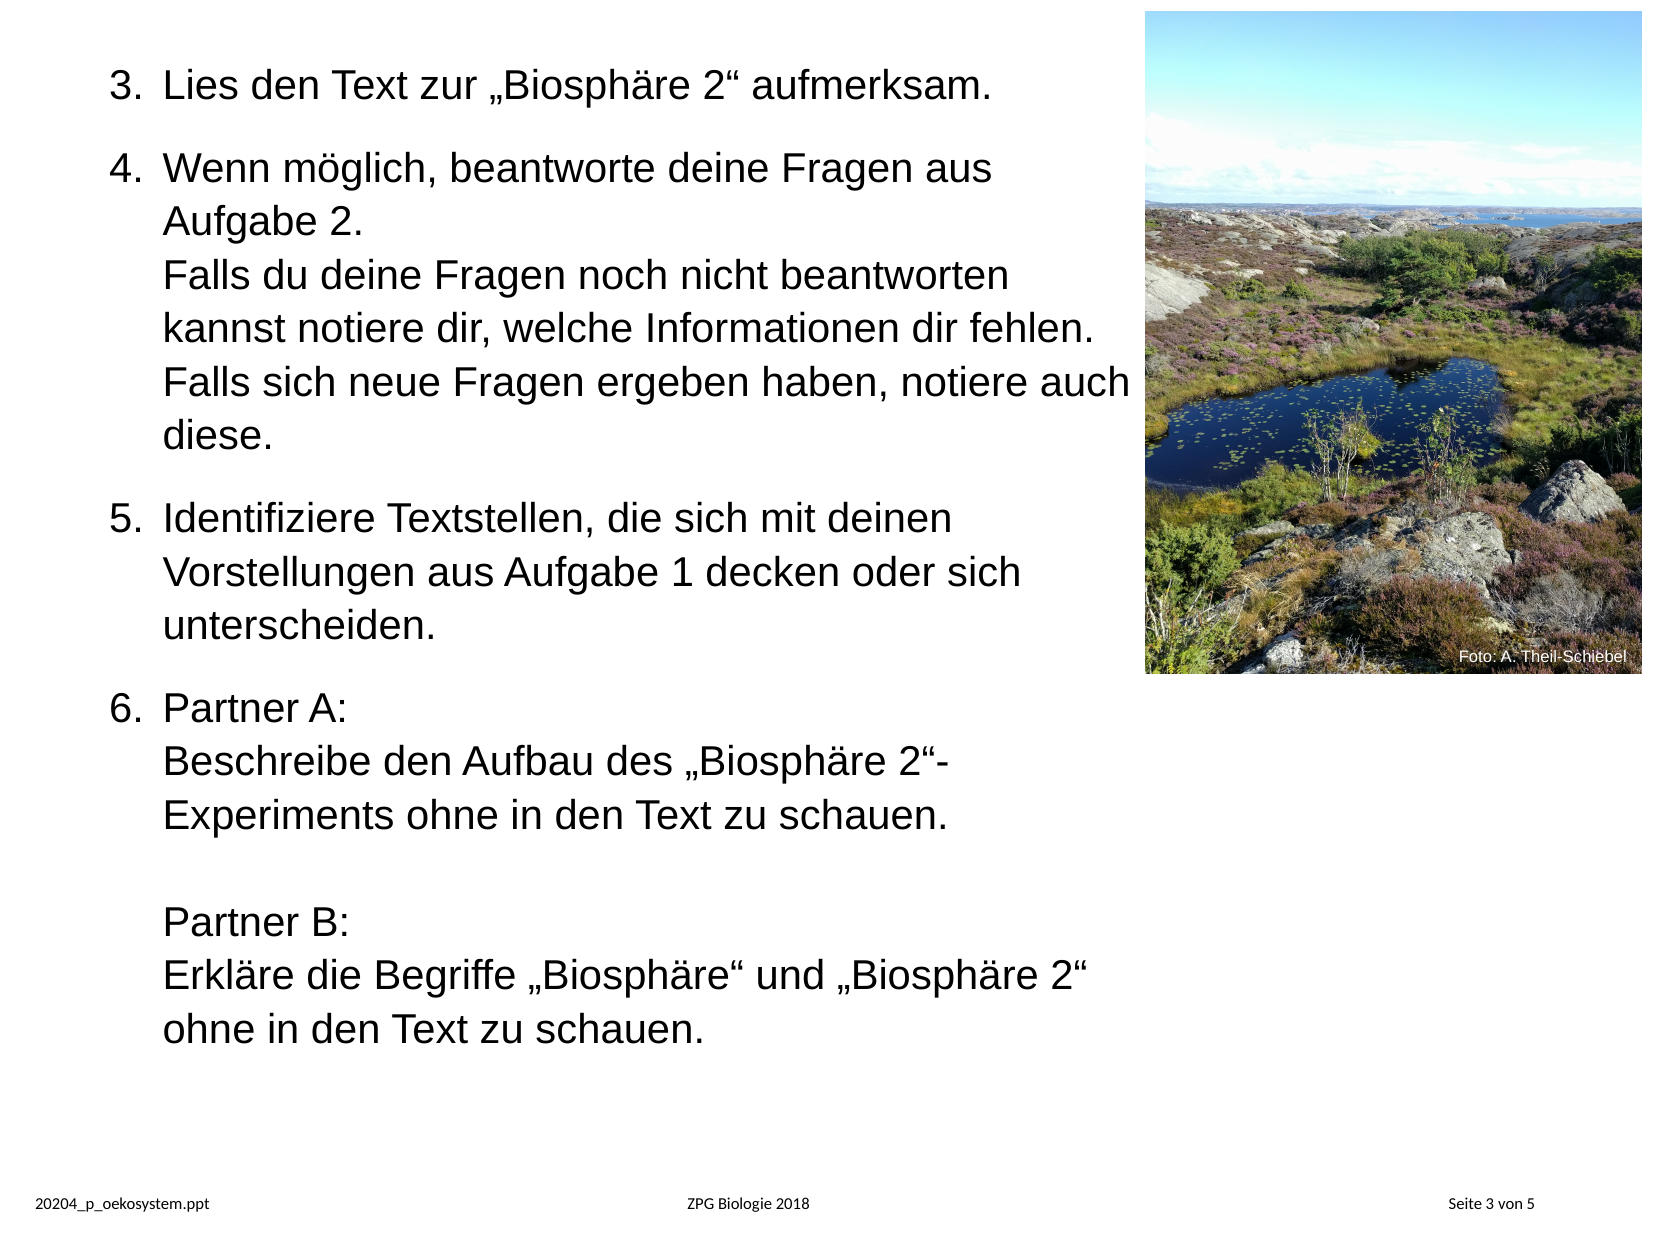

Lies den Text zur „Biosphäre 2“ aufmerksam.
Wenn möglich, beantworte deine Fragen aus Aufgabe 2.
Falls du deine Fragen noch nicht beantworten kannst notiere dir, welche Informationen dir fehlen.
Falls sich neue Fragen ergeben haben, notiere auch diese.
Identifiziere Textstellen, die sich mit deinen Vorstellungen aus Aufgabe 1 decken oder sich unterscheiden.
Partner A:
Beschreibe den Aufbau des „Biosphäre 2“-Experiments ohne in den Text zu schauen.
Partner B:
Erkläre die Begriffe „Biosphäre“ und „Biosphäre 2“ ohne in den Text zu schauen.
Foto: A. Theil-Schiebel
20204_p_oekosystem.ppt			 ZPG Biologie 2018	 	 		 Seite 3 von 5